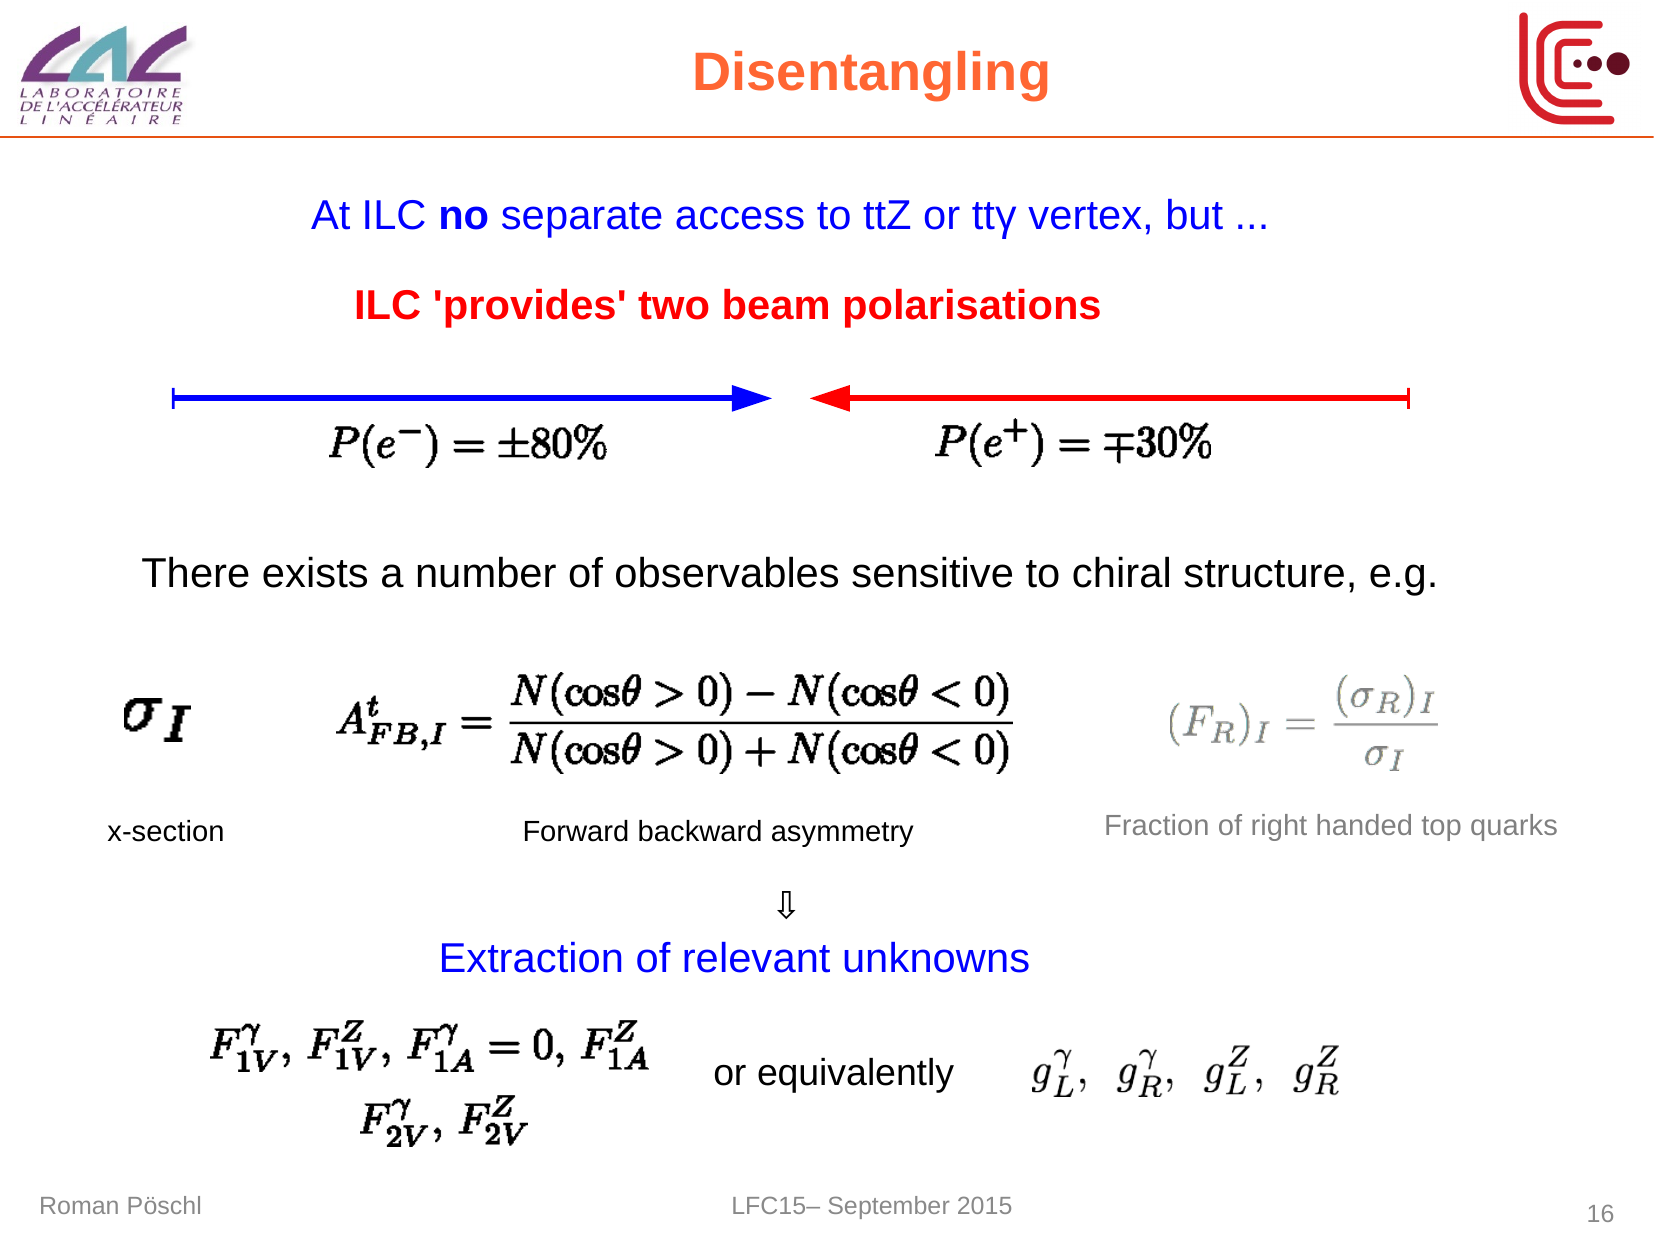

# Disentangling
At ILC no separate access to ttZ or ttγ vertex, but ...
ILC 'provides' two beam polarisations
There exists a number of observables sensitive to chiral structure, e.g.
Fraction of right handed top quarks
Forward backward asymmetry
x-section
⇧
Extraction of relevant unknowns
or equivalently